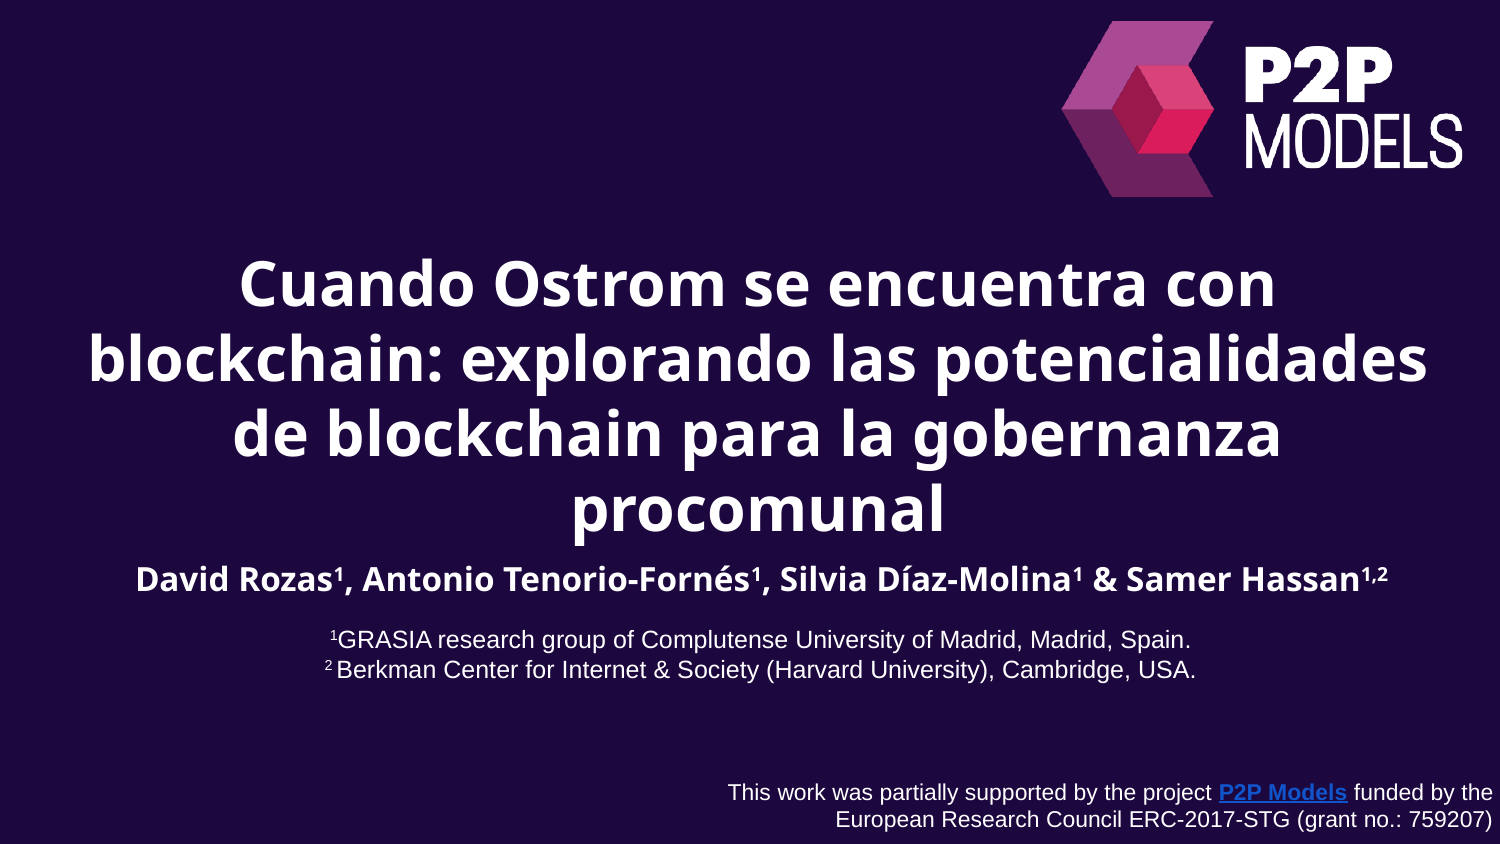

Cuando Ostrom se encuentra con blockchain: explorando las potencialidades de blockchain para la gobernanza procomunal
David Rozas1, Antonio Tenorio-Fornés1, Silvia Díaz-Molina1 & Samer Hassan1,2
1GRASIA research group of Complutense University of Madrid, Madrid, Spain.
2 Berkman Center for Internet & Society (Harvard University), Cambridge, USA.
This work was partially supported by the project P2P Models funded by the European Research Council ERC-2017-STG (grant no.: 759207)